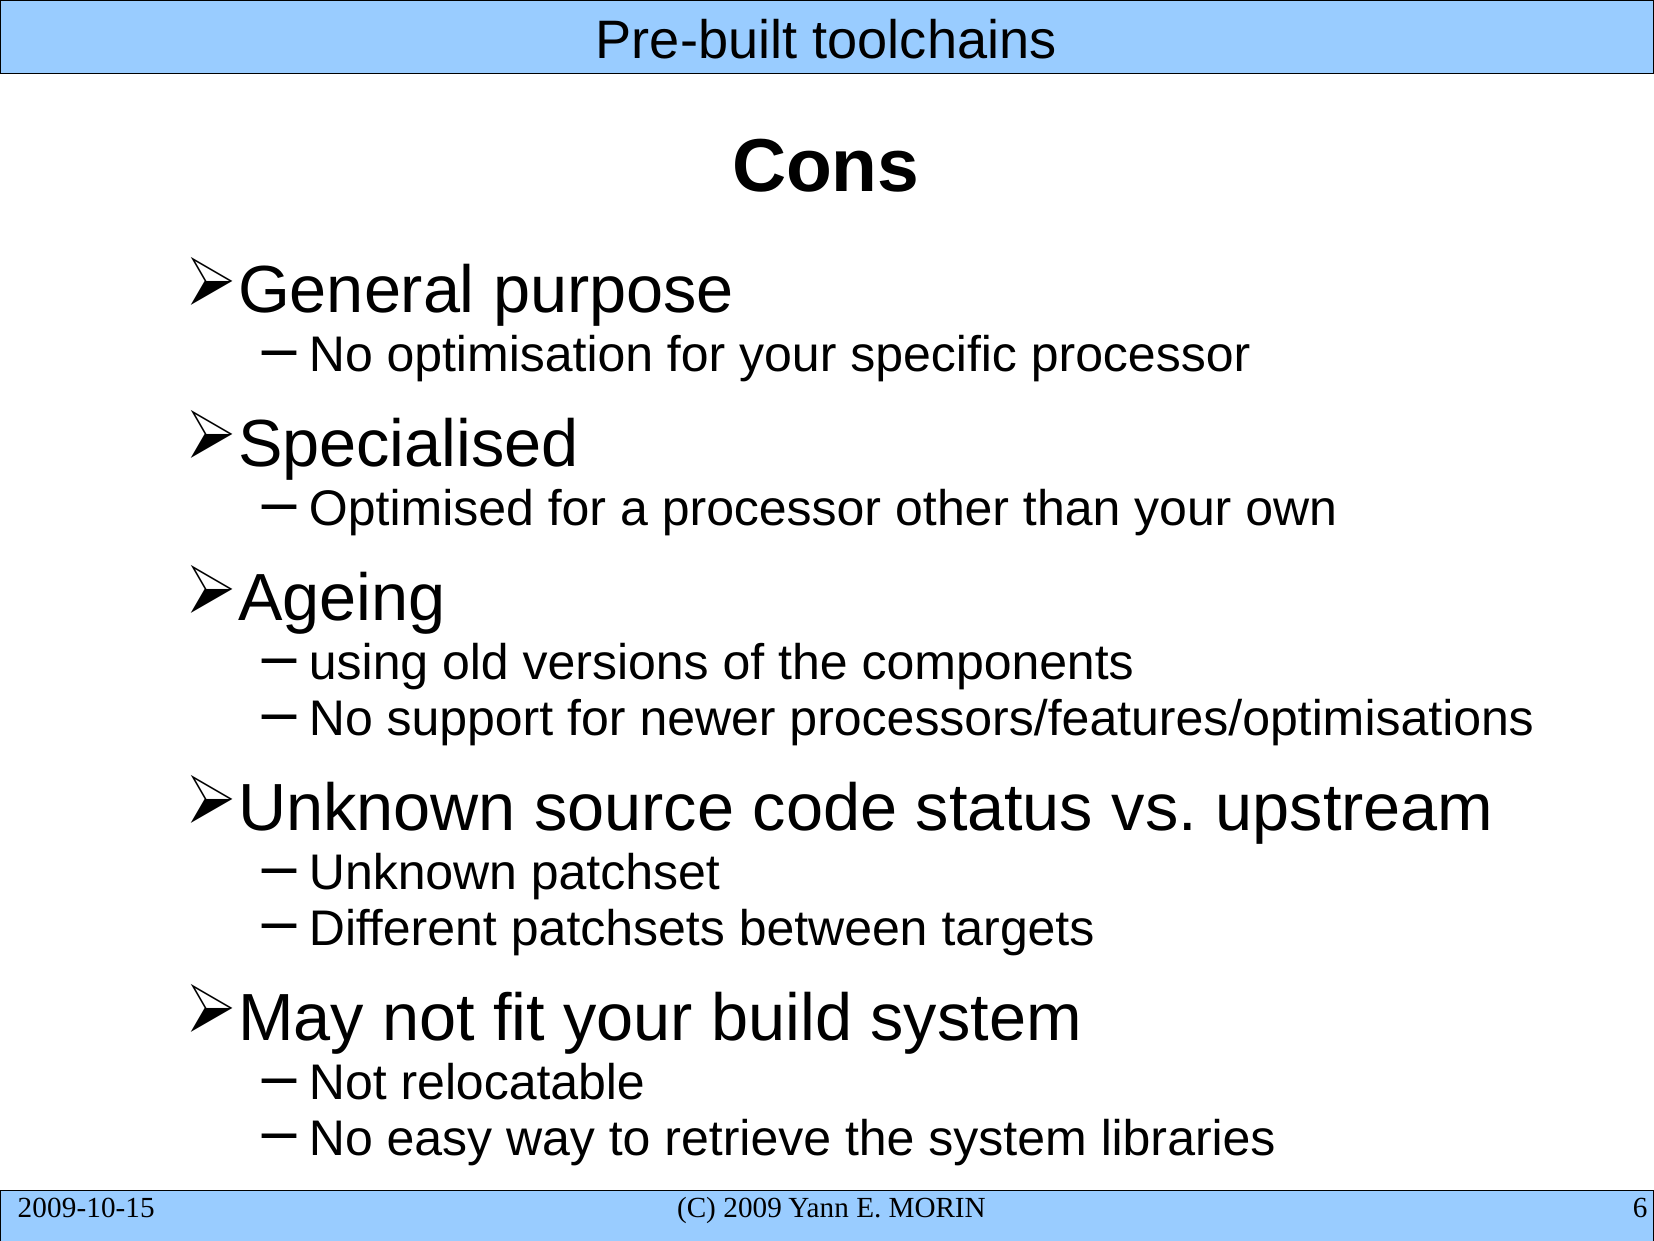

# Pre-built toolchains
Cons
General purpose
No optimisation for your specific processor
Specialised
Optimised for a processor other than your own
Ageing
using old versions of the components
No support for newer processors/features/optimisations
Unknown source code status vs. upstream
Unknown patchset
Different patchsets between targets
May not fit your build system
Not relocatable
No easy way to retrieve the system libraries
2009-10-15
(C) 2009 Yann E. MORIN
6